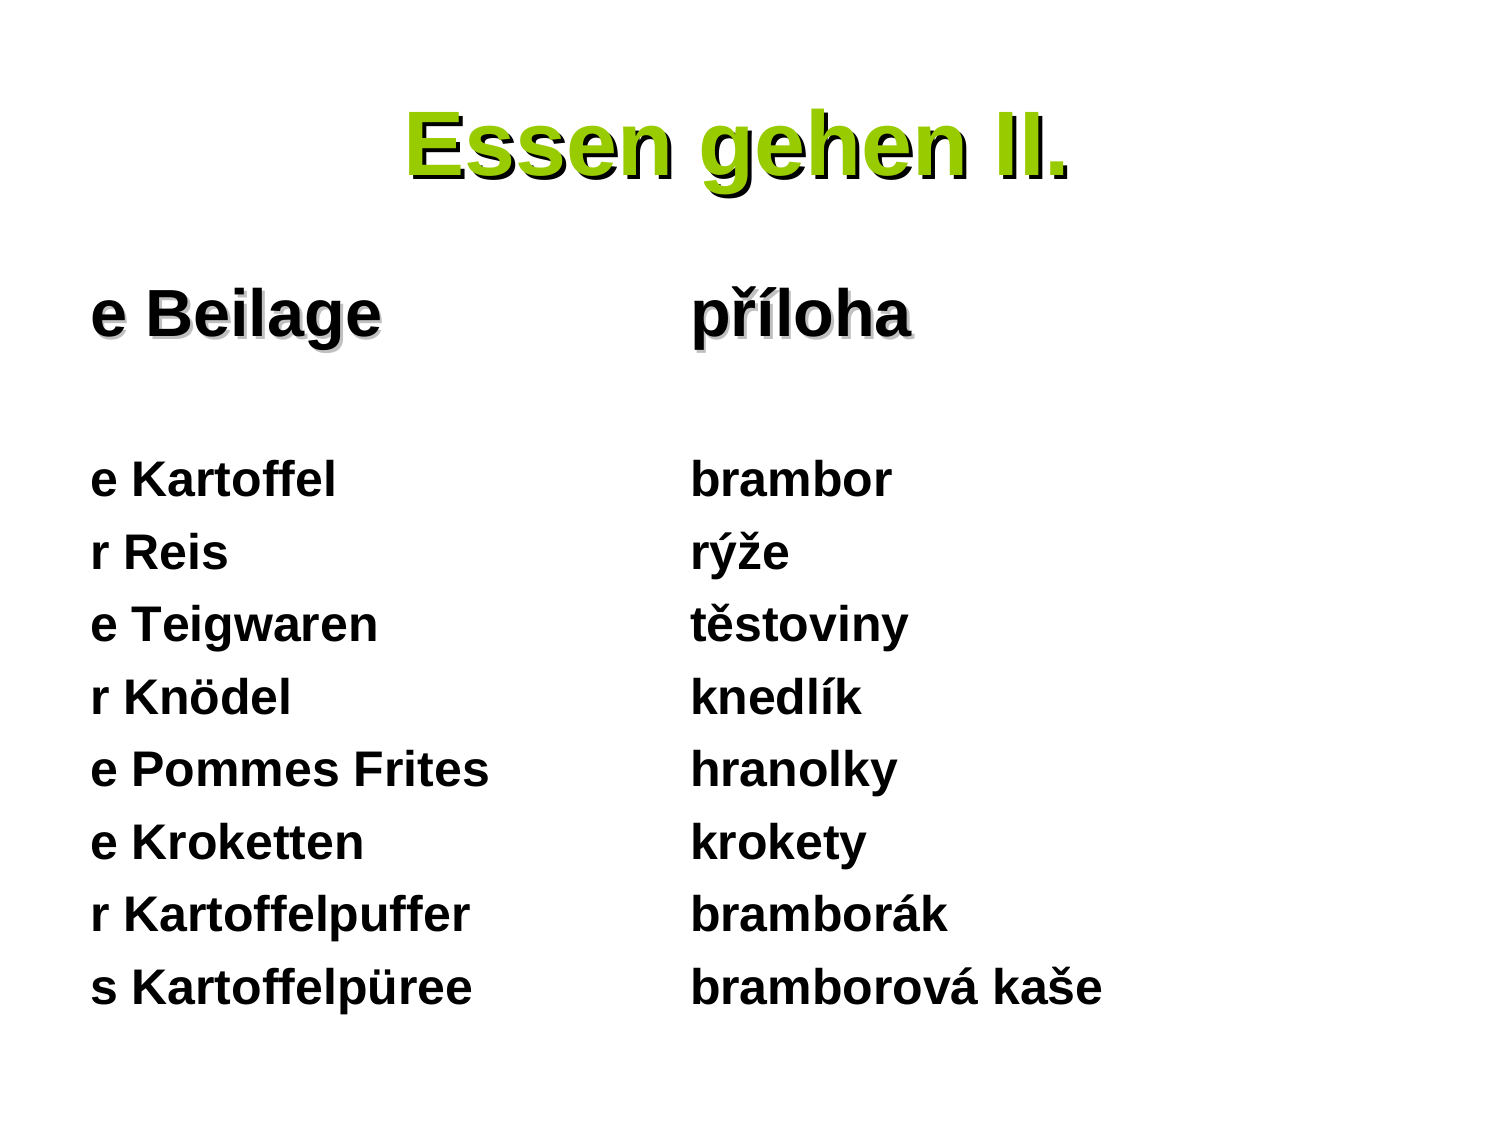

# Essen gehen II.
e Beilage 		příloha
e Kartoffel	 		brambor
r Reis 			rýže
e Teigwaren 		těstoviny
r Knödel			knedlík
e Pommes Frites 		hranolky
e Kroketten 			krokety
r Kartoffelpuffer 		bramborák
s Kartoffelpüree 		bramborová kaše